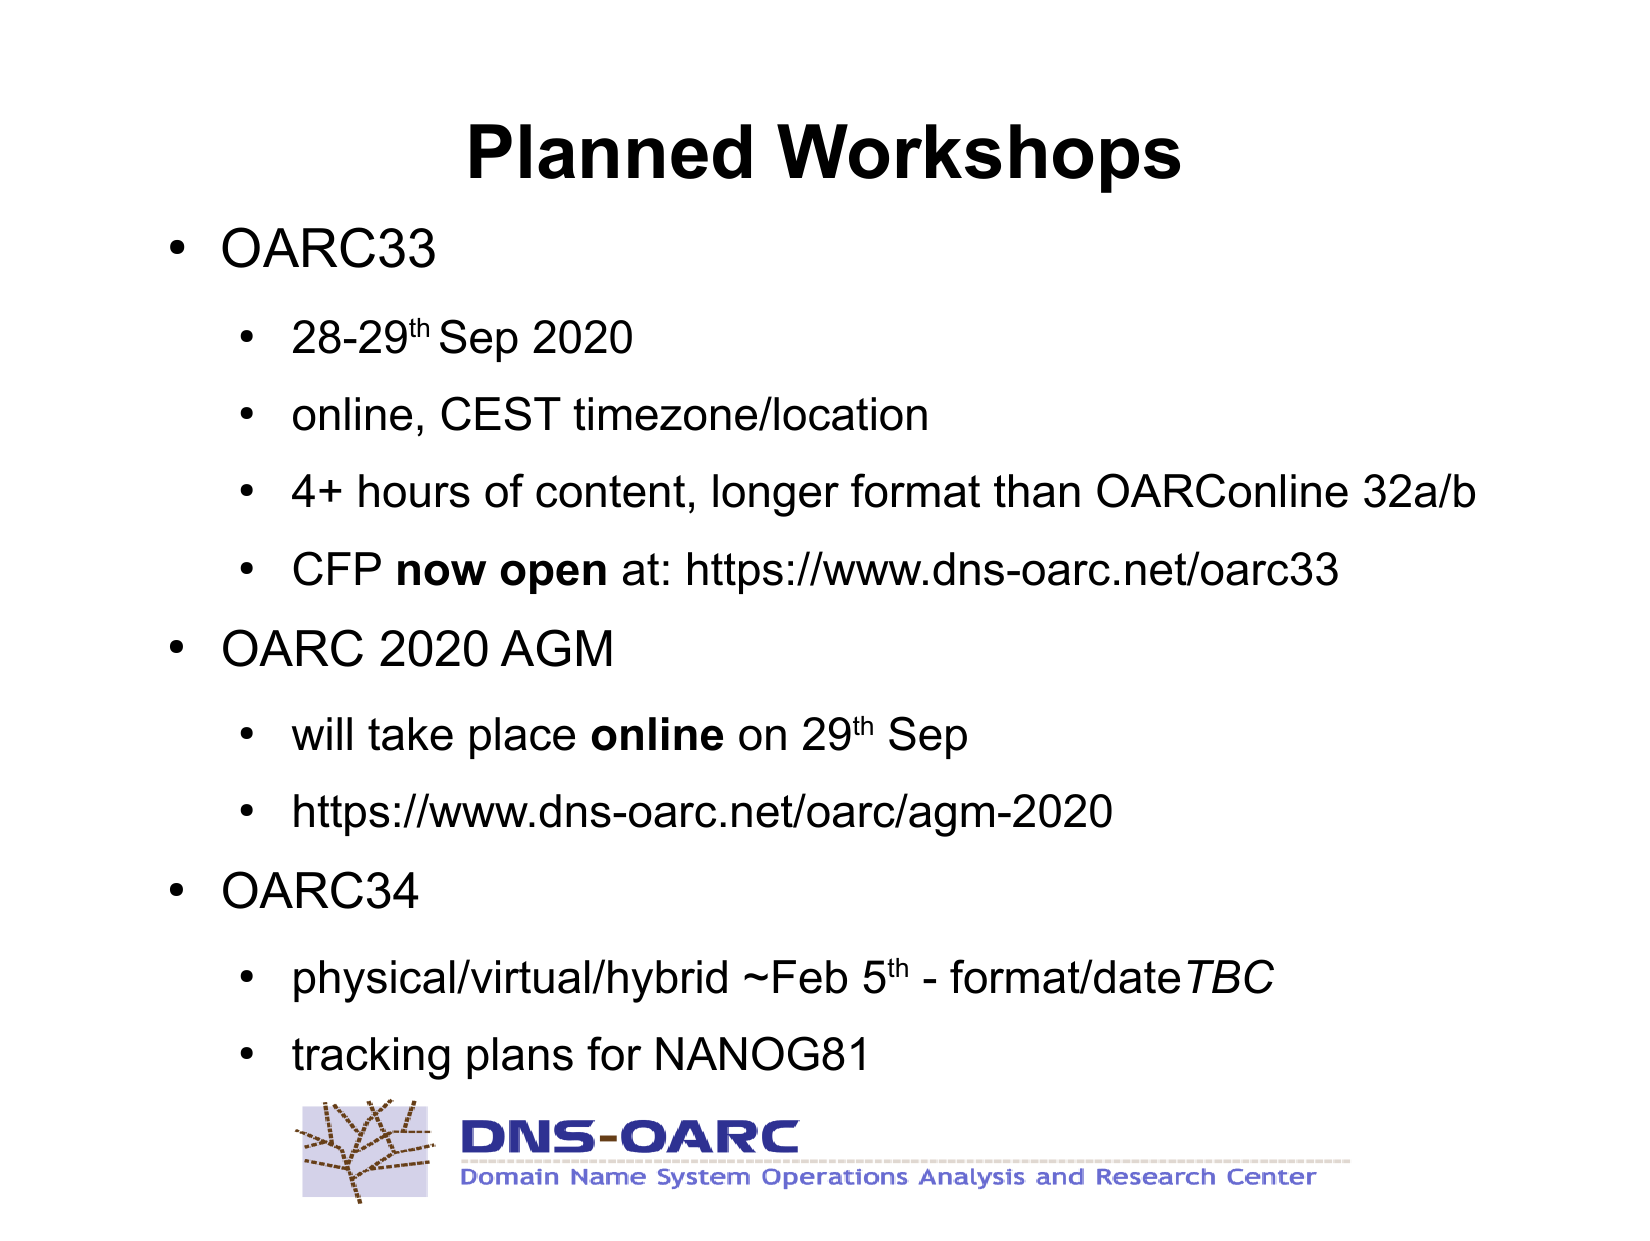

# Planned Workshops
OARC33
28-29th Sep 2020
online, CEST timezone/location
4+ hours of content, longer format than OARConline 32a/b
CFP now open at: https://www.dns-oarc.net/oarc33
OARC 2020 AGM
will take place online on 29th Sep
https://www.dns-oarc.net/oarc/agm-2020
OARC34
physical/virtual/hybrid ~Feb 5th - format/dateTBC
tracking plans for NANOG81